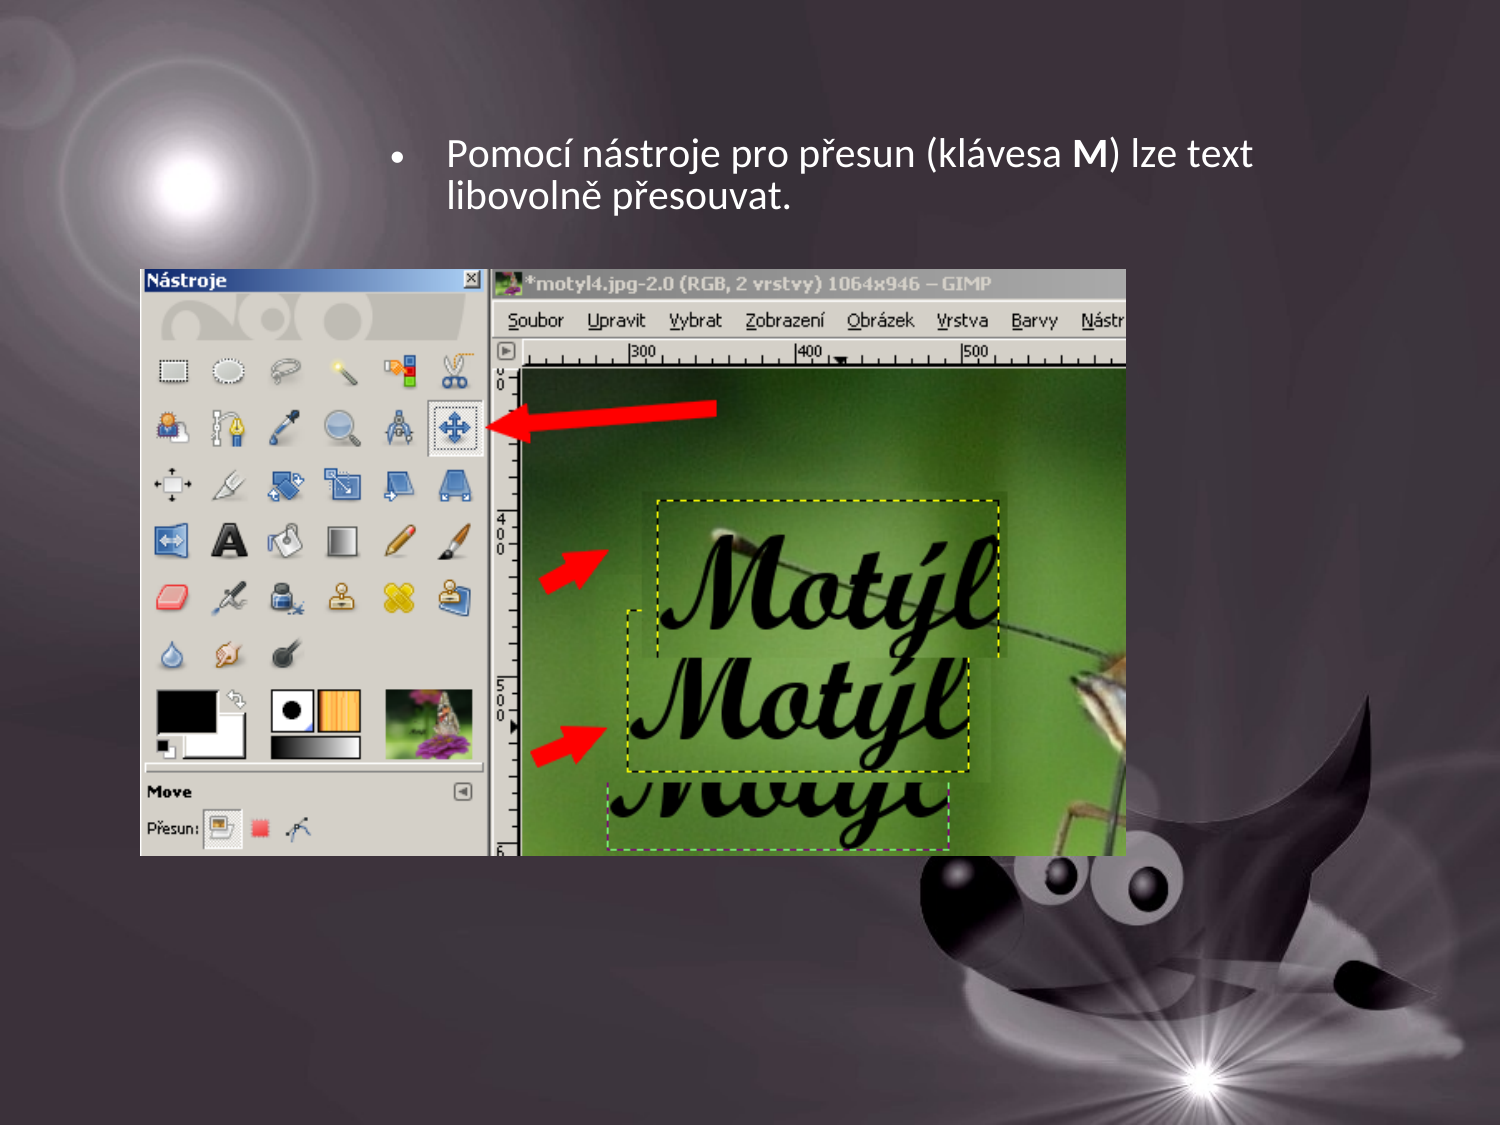

# Pomocí nástroje pro přesun (klávesa M) lze text libovolně přesouvat.